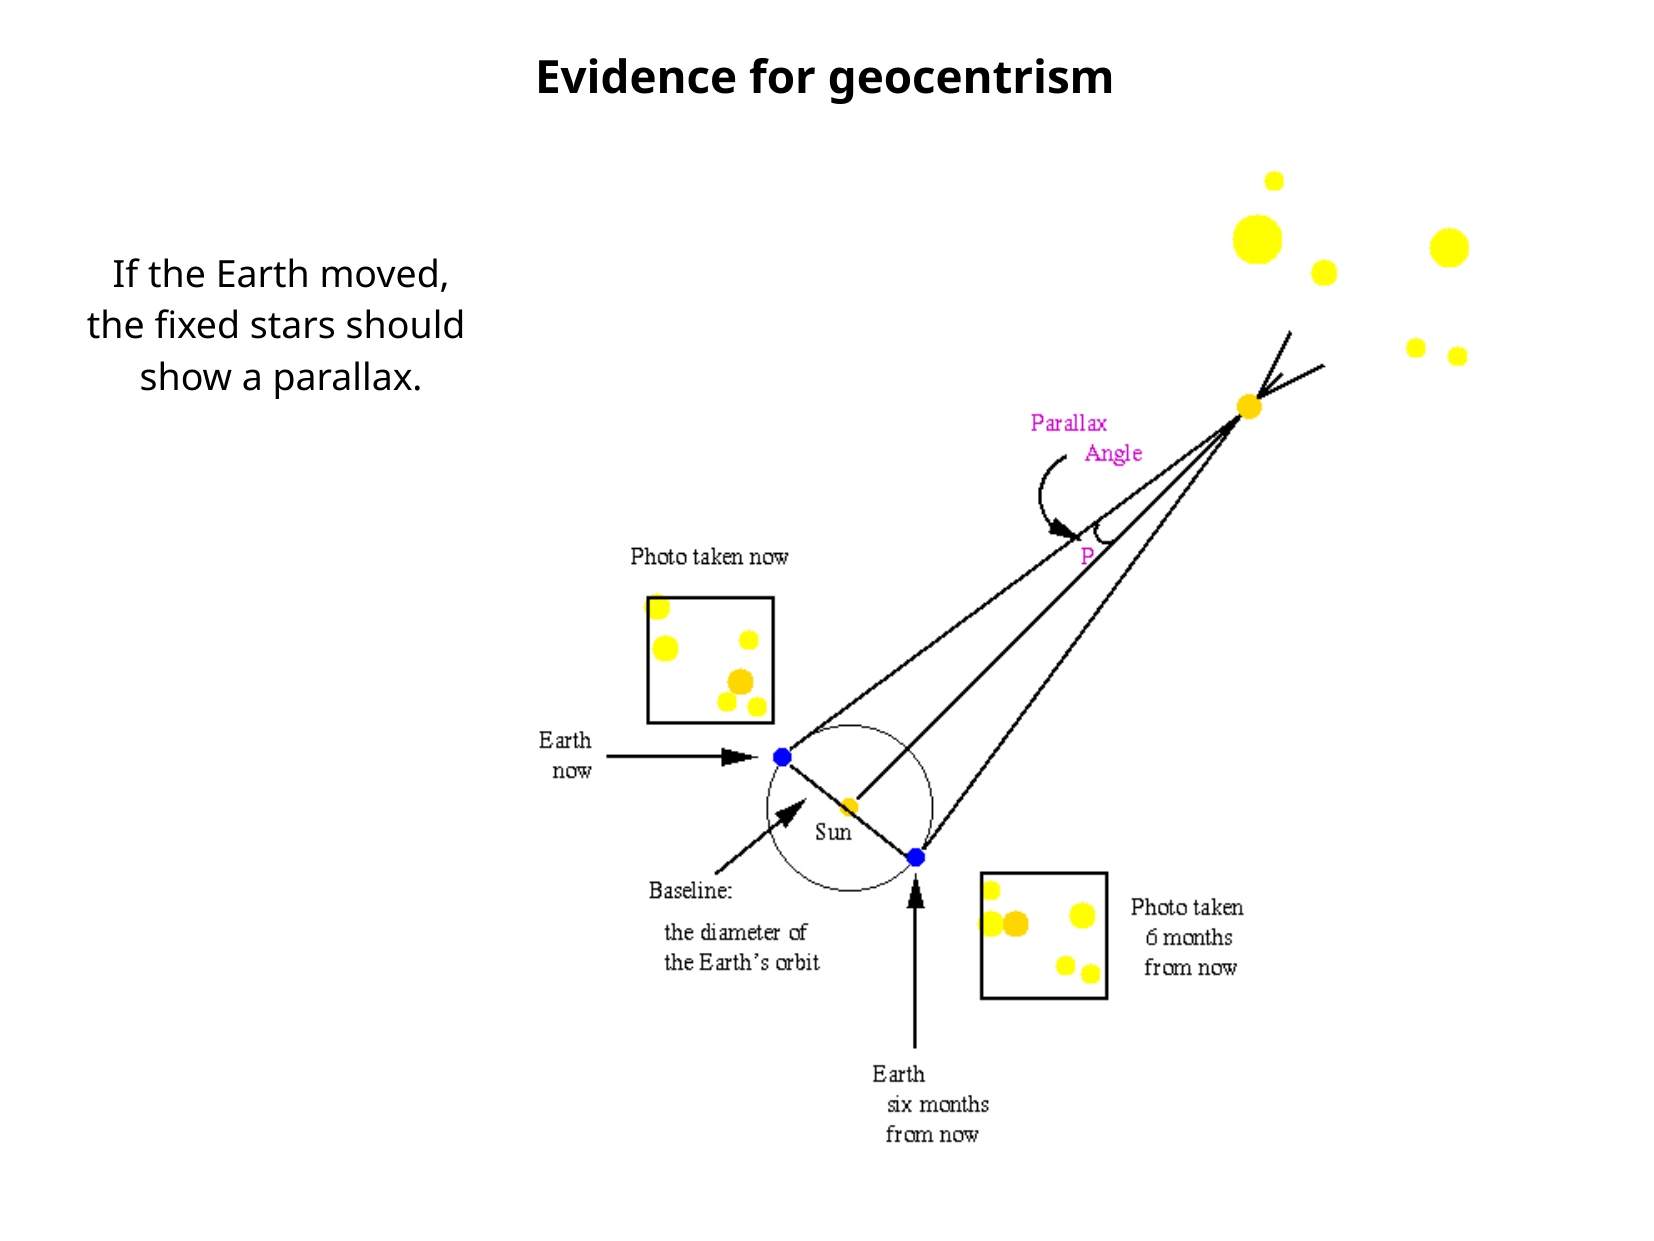

Evidence for geocentrism
If the Earth moved,
the fixed stars should
show a parallax.